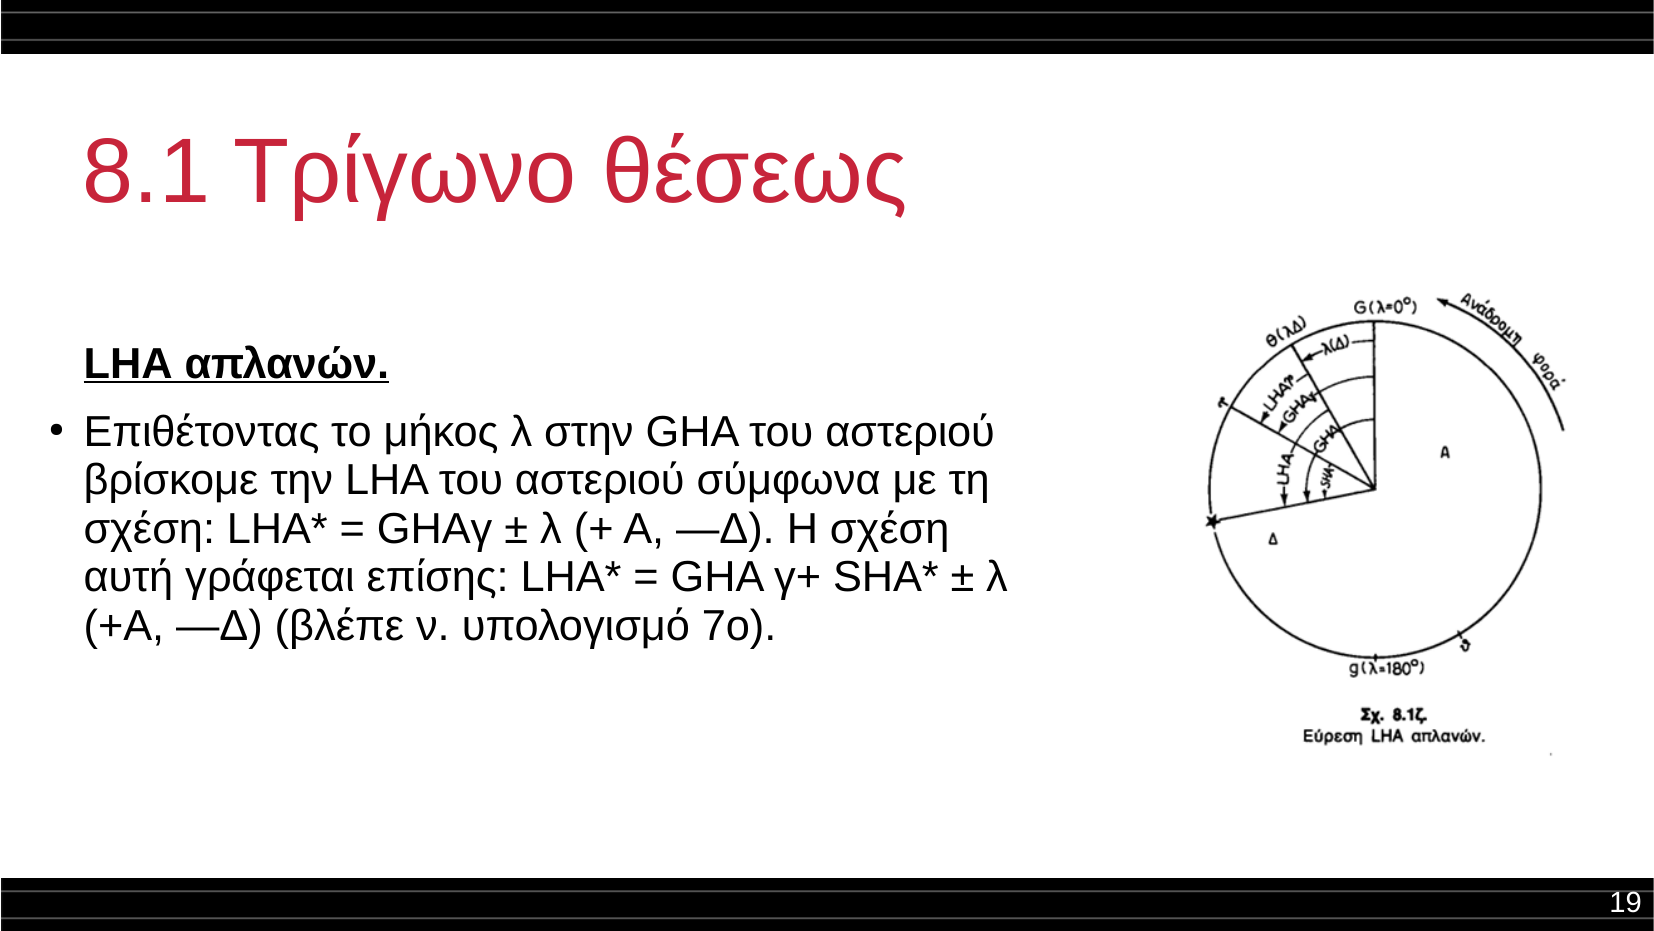

# 8.1 Τρίγωνο θέσεως
LΗΑ απλανών.
Επιθέτοντας το μήκος λ στην GHA του αστεριού βρίσκομε την LΗΑ του αστεριού σύμφωνα με τη σχέση: LΗΑ* = GHAγ ± λ (+ Α, —Δ). Η σχέση αυτή γράφεται επίσης: LΗΑ* = GHA γ+ SHA* ± λ (+Α, —Δ) (βλέπε ν. υπολογισμό 7ο).